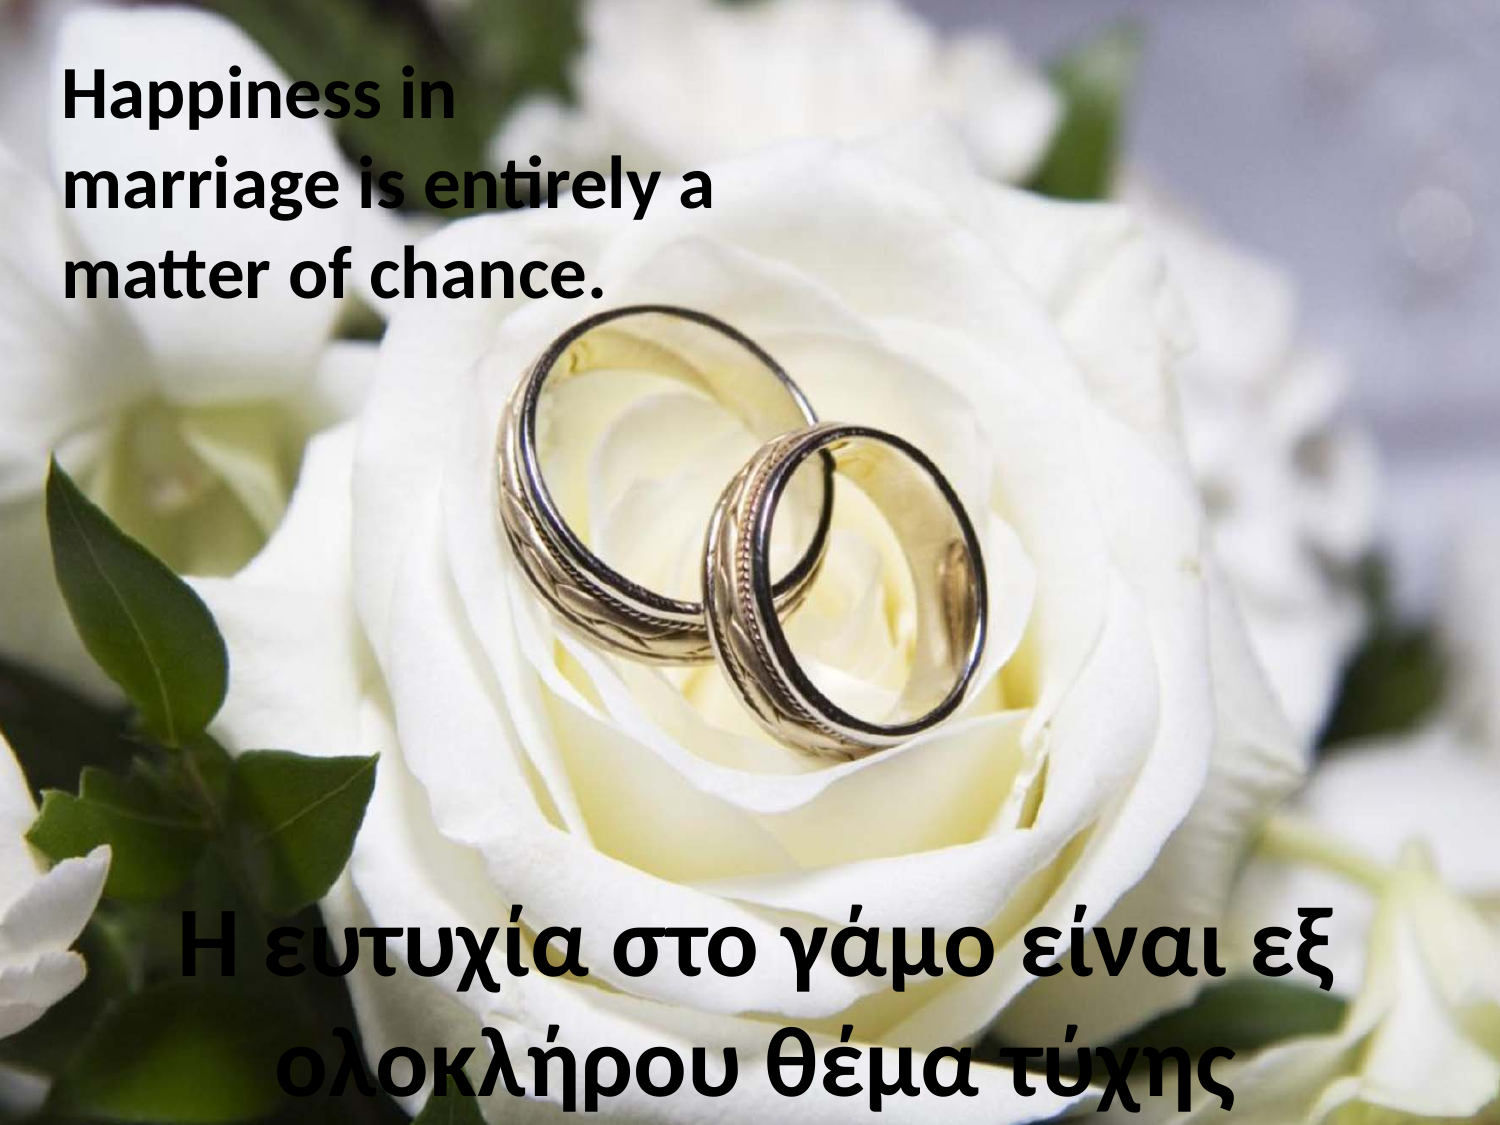

Happiness in marriage is entirely a matter of chance.
Η ευτυχία στο γάμο είναι εξ ολοκλήρου θέμα τύχης